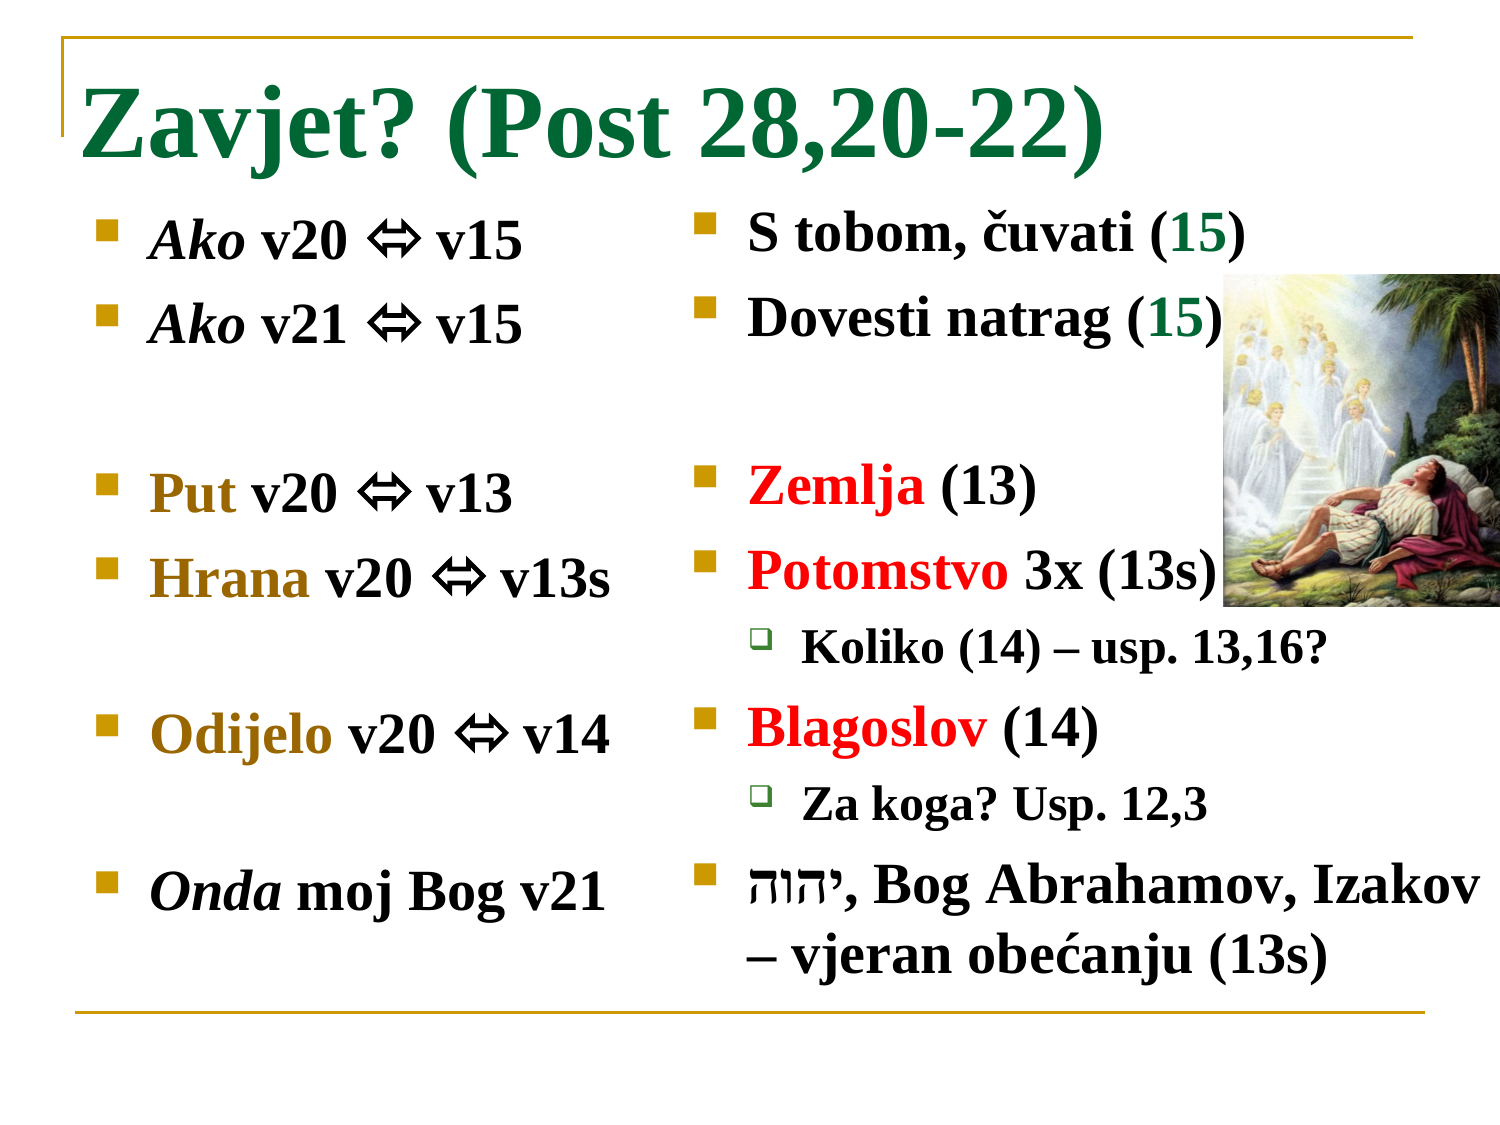

# Zavjet? (Post 28,20-22)
S tobom, čuvati (15)
Dovesti natrag (15)
Zemlja (13)
Potomstvo 3x (13s)
Koliko (14) – usp. 13,16?
Blagoslov (14)
Za koga? Usp. 12,3
יהוה, Bog Abrahamov, Izakov – vjeran obećanju (13s)
Ako v20  v15
Ako v21  v15
Put v20  v13
Hrana v20  v13s
Odijelo v20  v14
Onda moj Bog v21